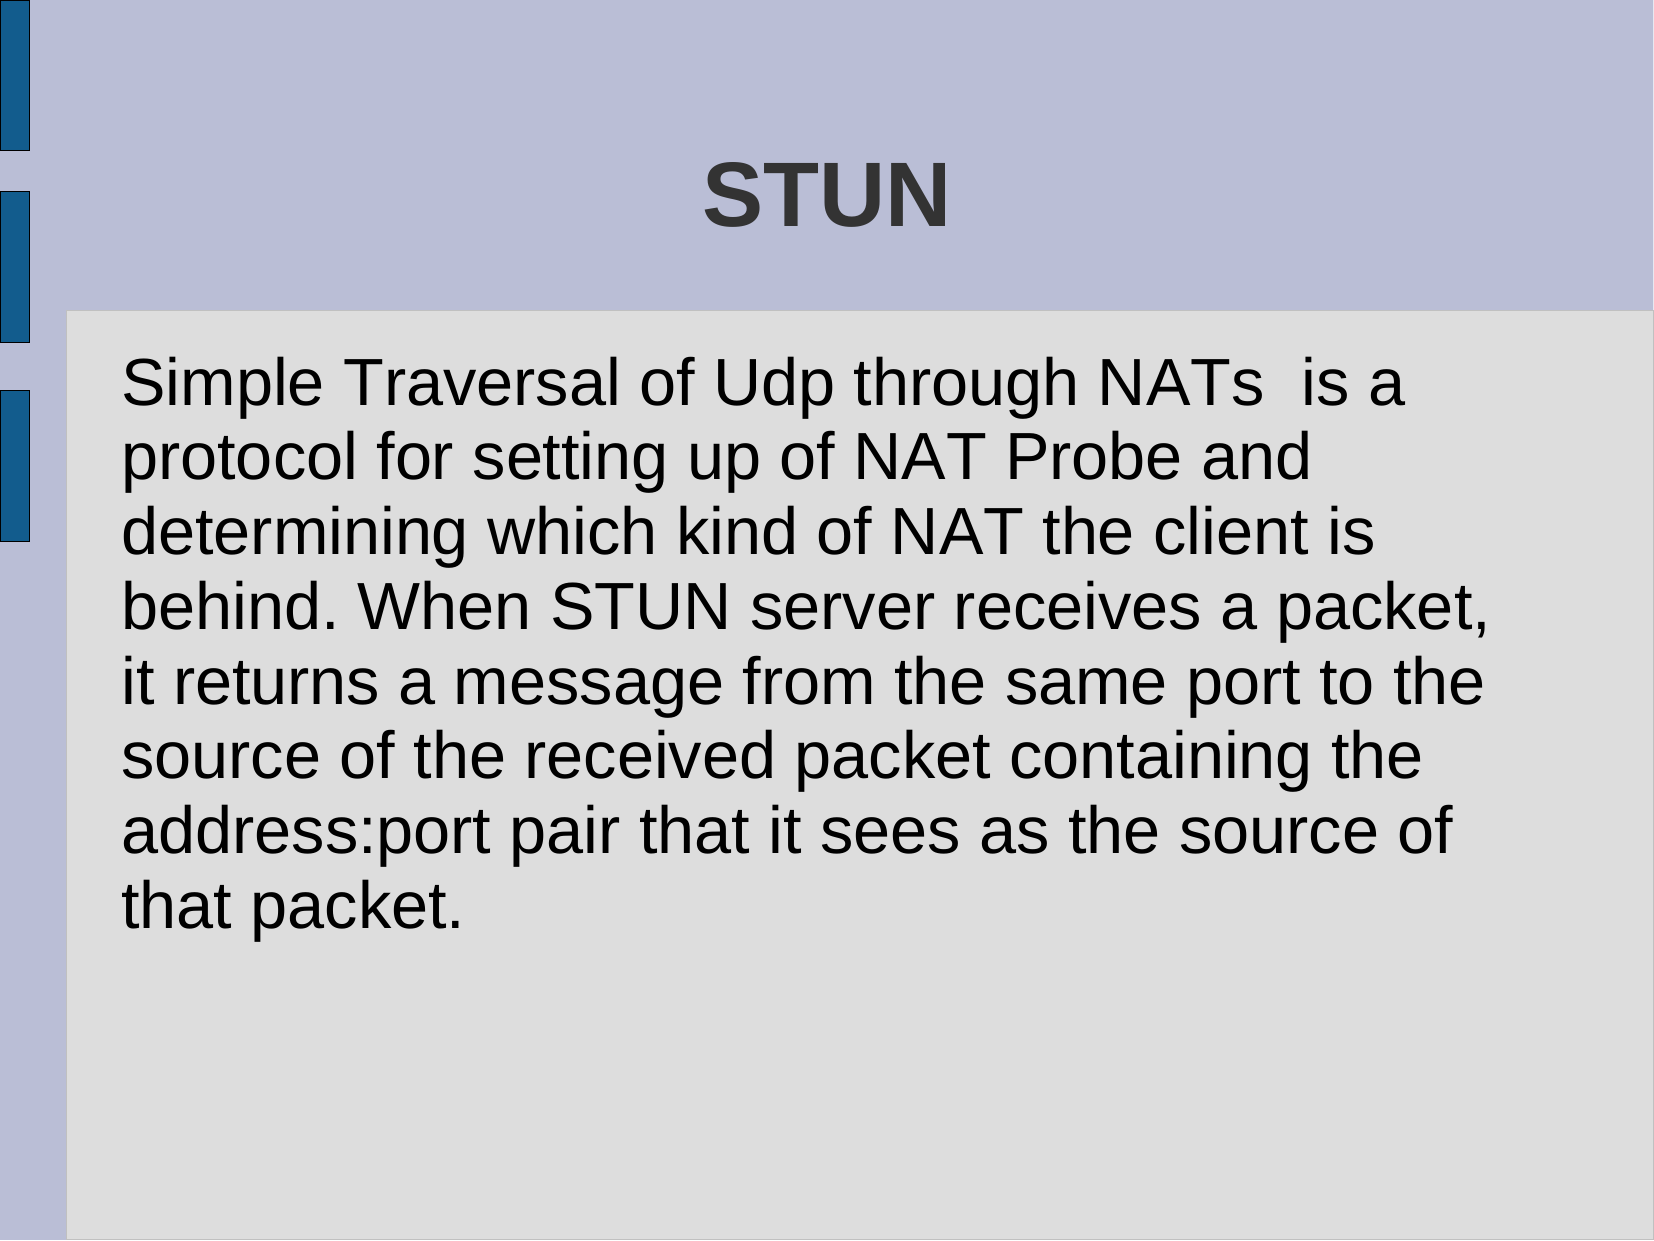

# STUN
Simple Traversal of Udp through NATs is a protocol for setting up of NAT Probe and determining which kind of NAT the client is behind. When STUN server receives a packet, it returns a message from the same port to the source of the received packet containing the address:port pair that it sees as the source of that packet.